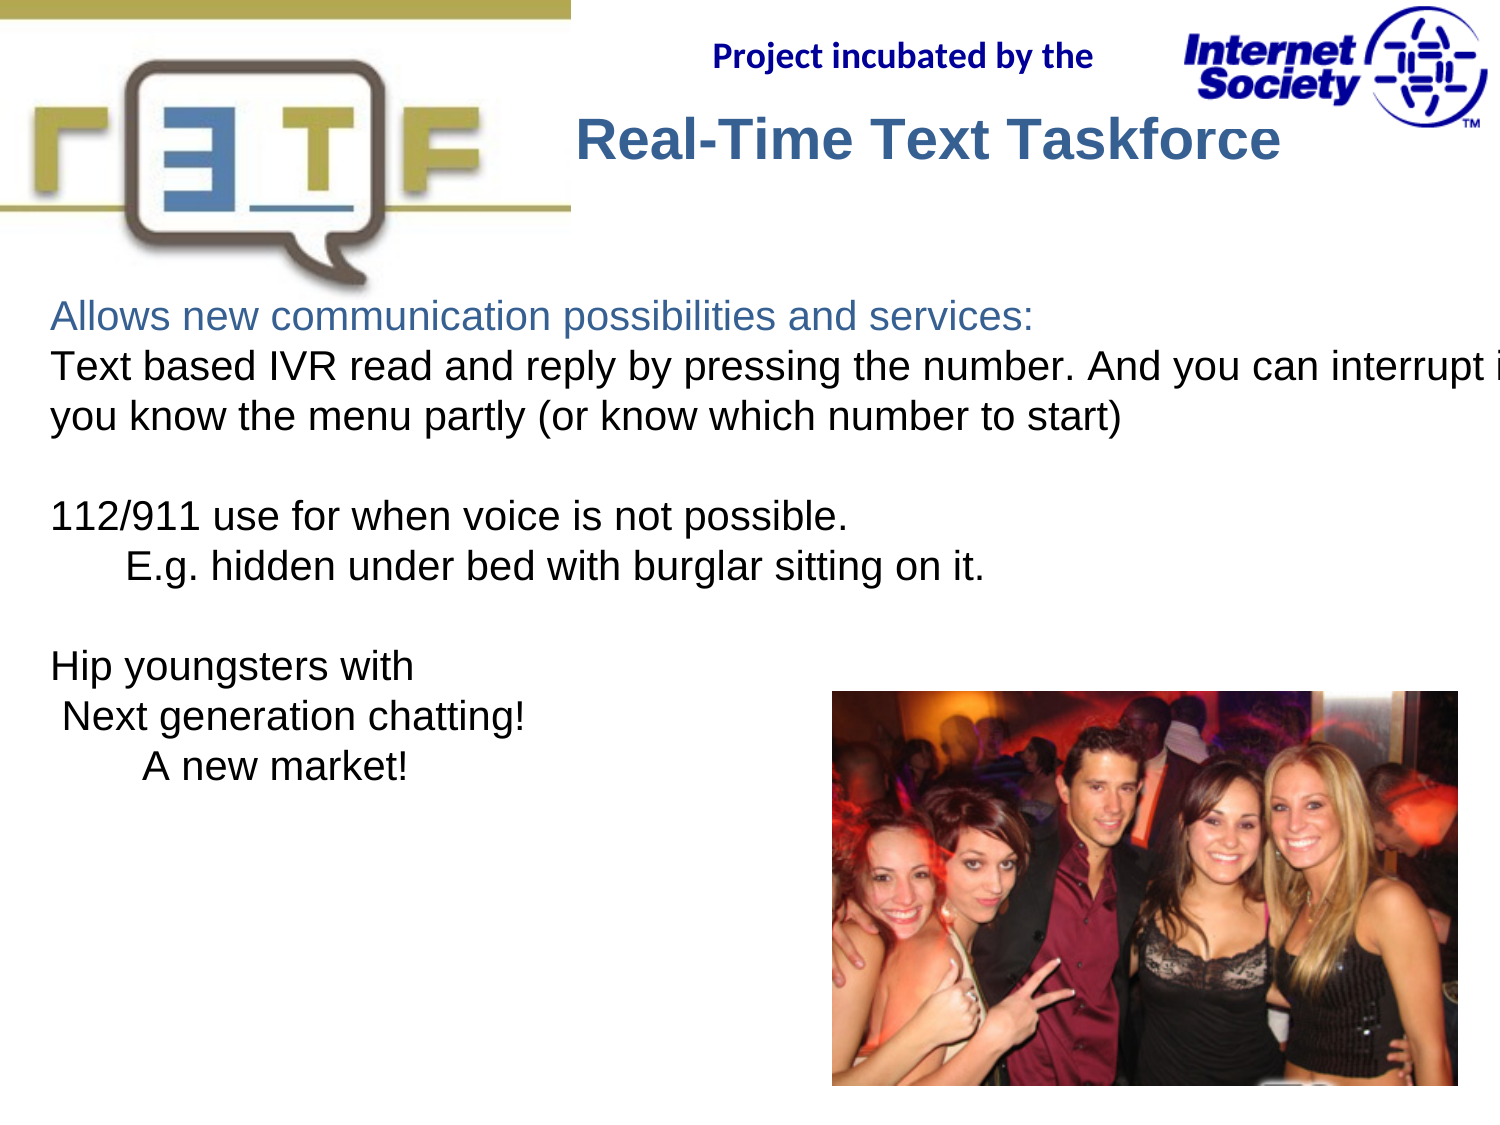

Allows new communication possibilities and services:
Text based IVR read and reply by pressing the number. And you can interrupt if you know the menu partly (or know which number to start)
112/911 use for when voice is not possible.
E.g. hidden under bed with burglar sitting on it.
Hip youngsters with
 Next generation chatting!
 A new market!